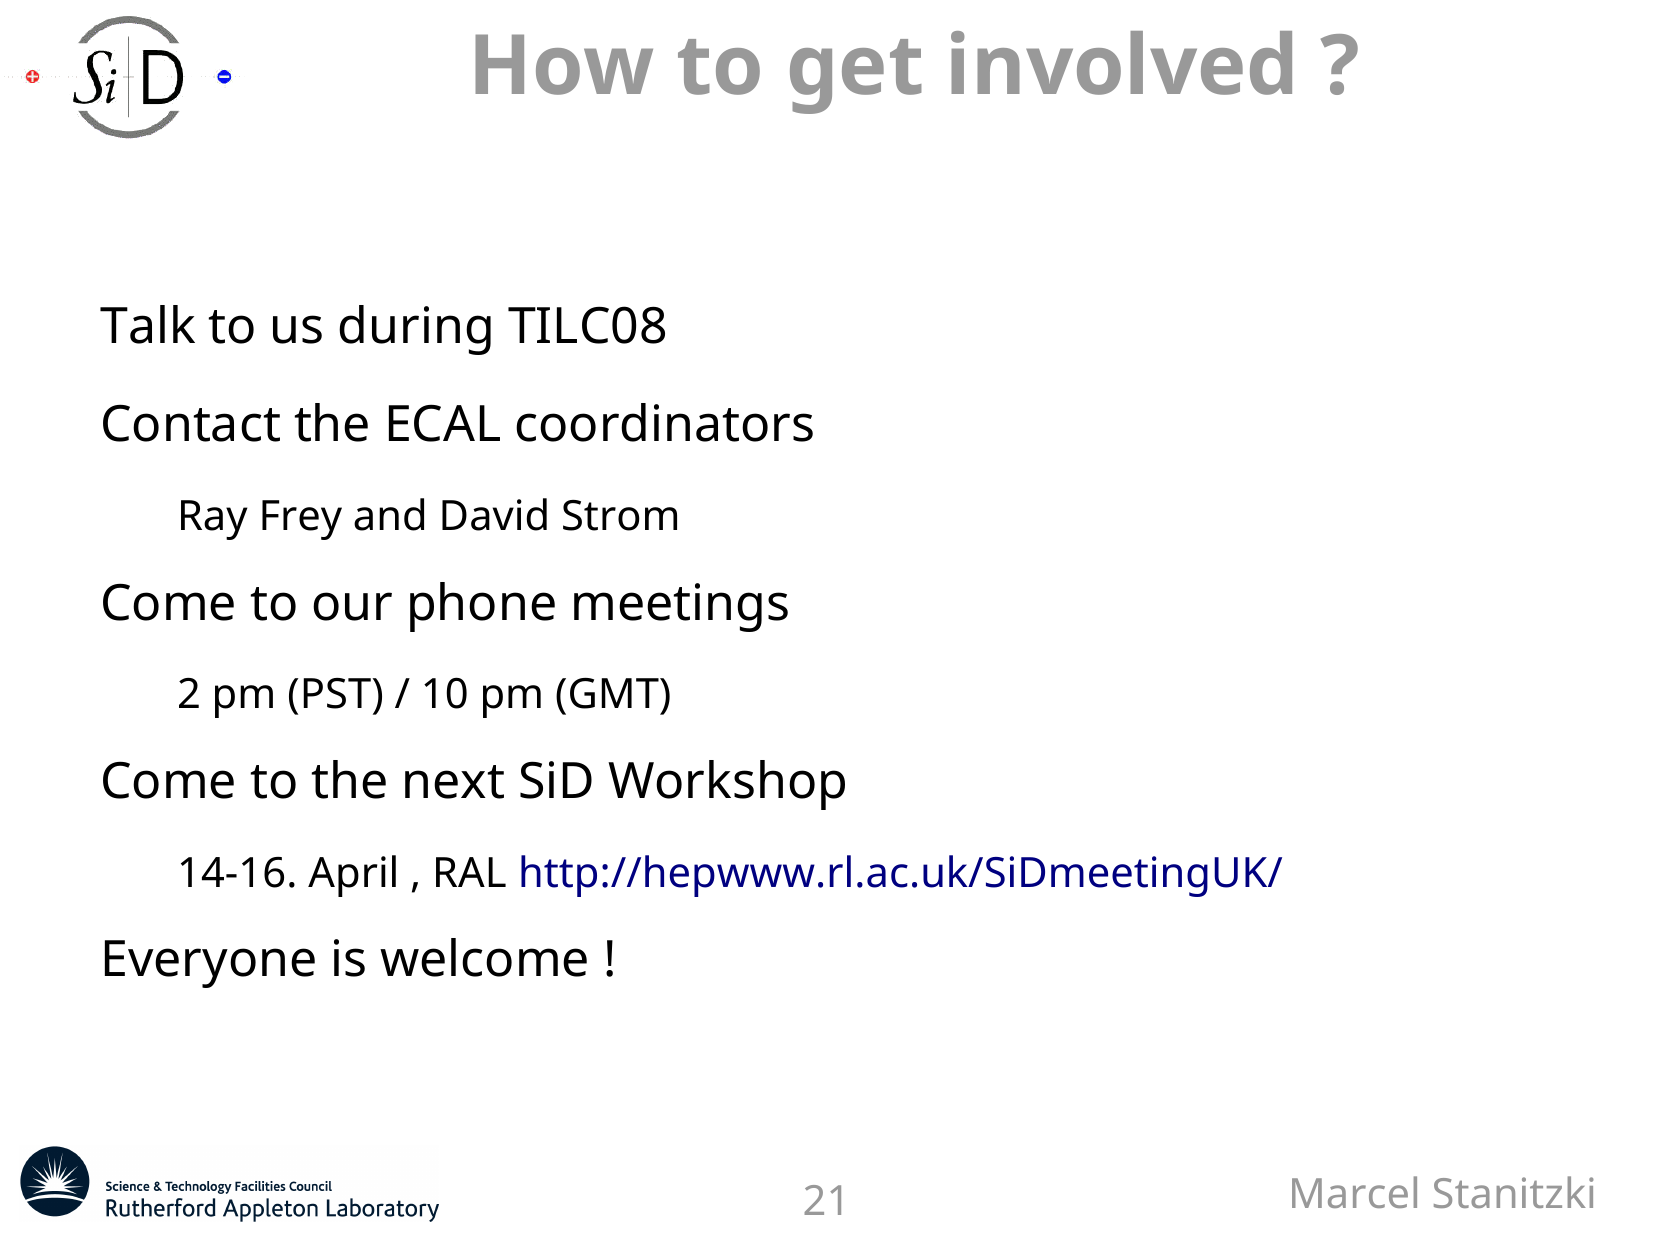

# How to get involved ?
Talk to us during TILC08
Contact the ECAL coordinators
Ray Frey and David Strom
Come to our phone meetings
2 pm (PST) / 10 pm (GMT)
Come to the next SiD Workshop
14-16. April , RAL http://hepwww.rl.ac.uk/SiDmeetingUK/
Everyone is welcome !